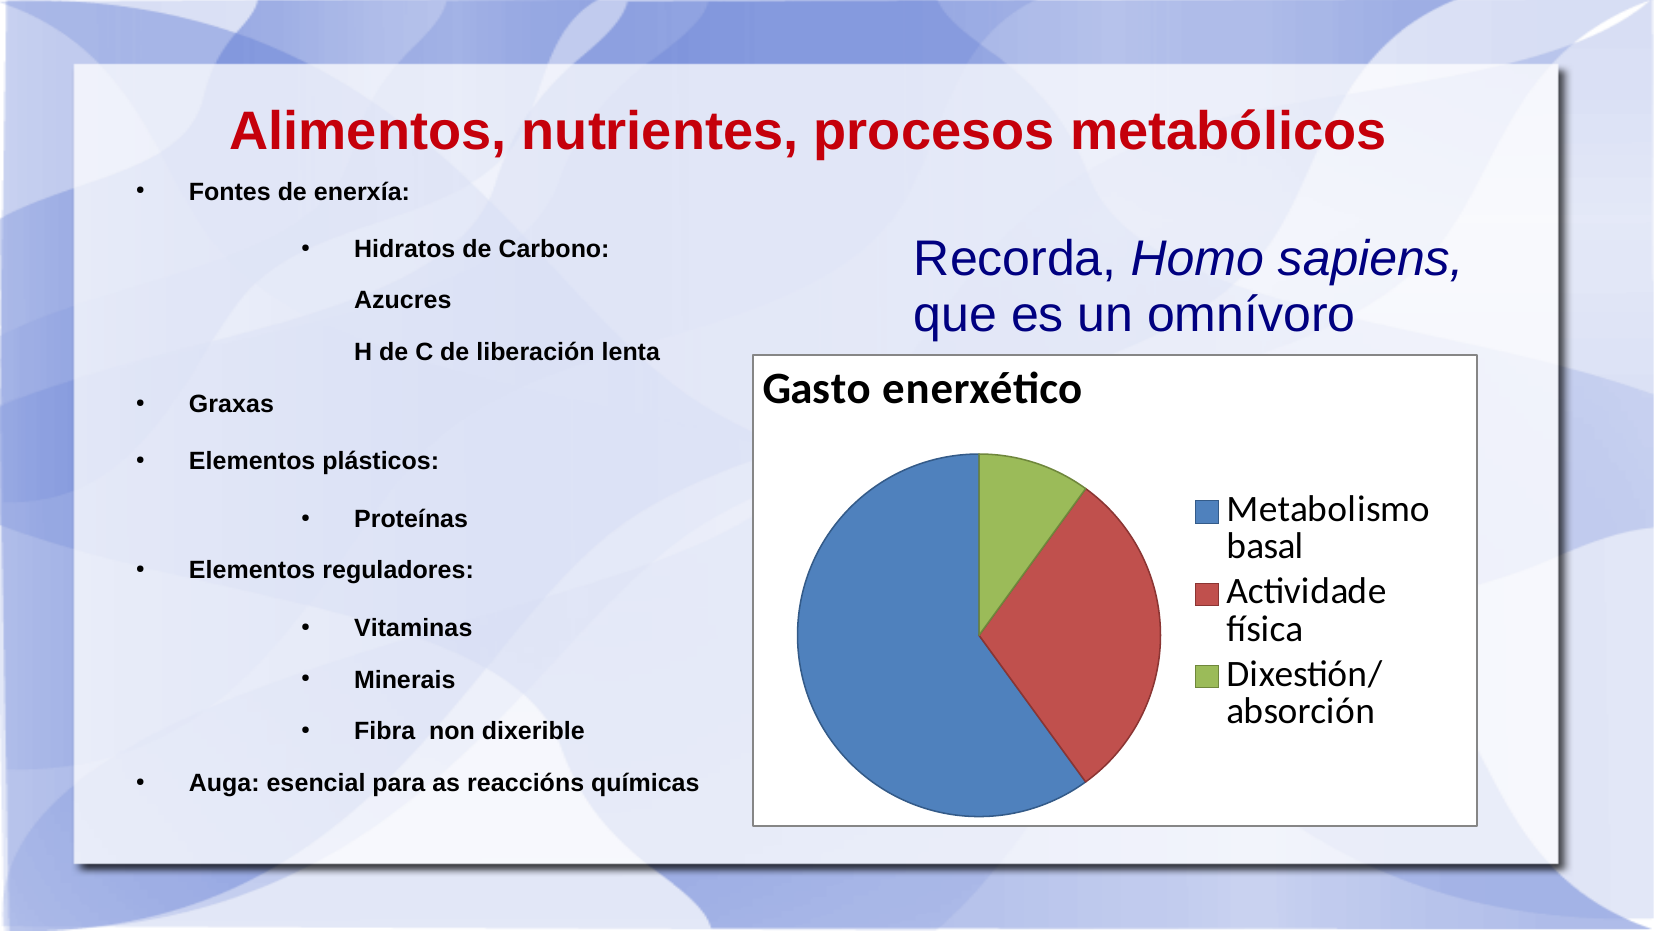

# Alimentos, nutrientes, procesos metabólicos
Fontes de enerxía:
Hidratos de Carbono:
Azucres
H de C de liberación lenta
Graxas
Elementos plásticos:
Proteínas
Elementos reguladores:
Vitaminas
Minerais
Fibra non dixerible
Auga: esencial para as reaccións químicas
Recorda, Homo sapiens, que es un omnívoro
### Chart: Gasto enerxético
| Category | Gasto enerxético |
|---|---|
| Metabolismo basal | 60.0 |
| Actividade física | 30.0 |
| Dixestión/absorción | 10.0 |